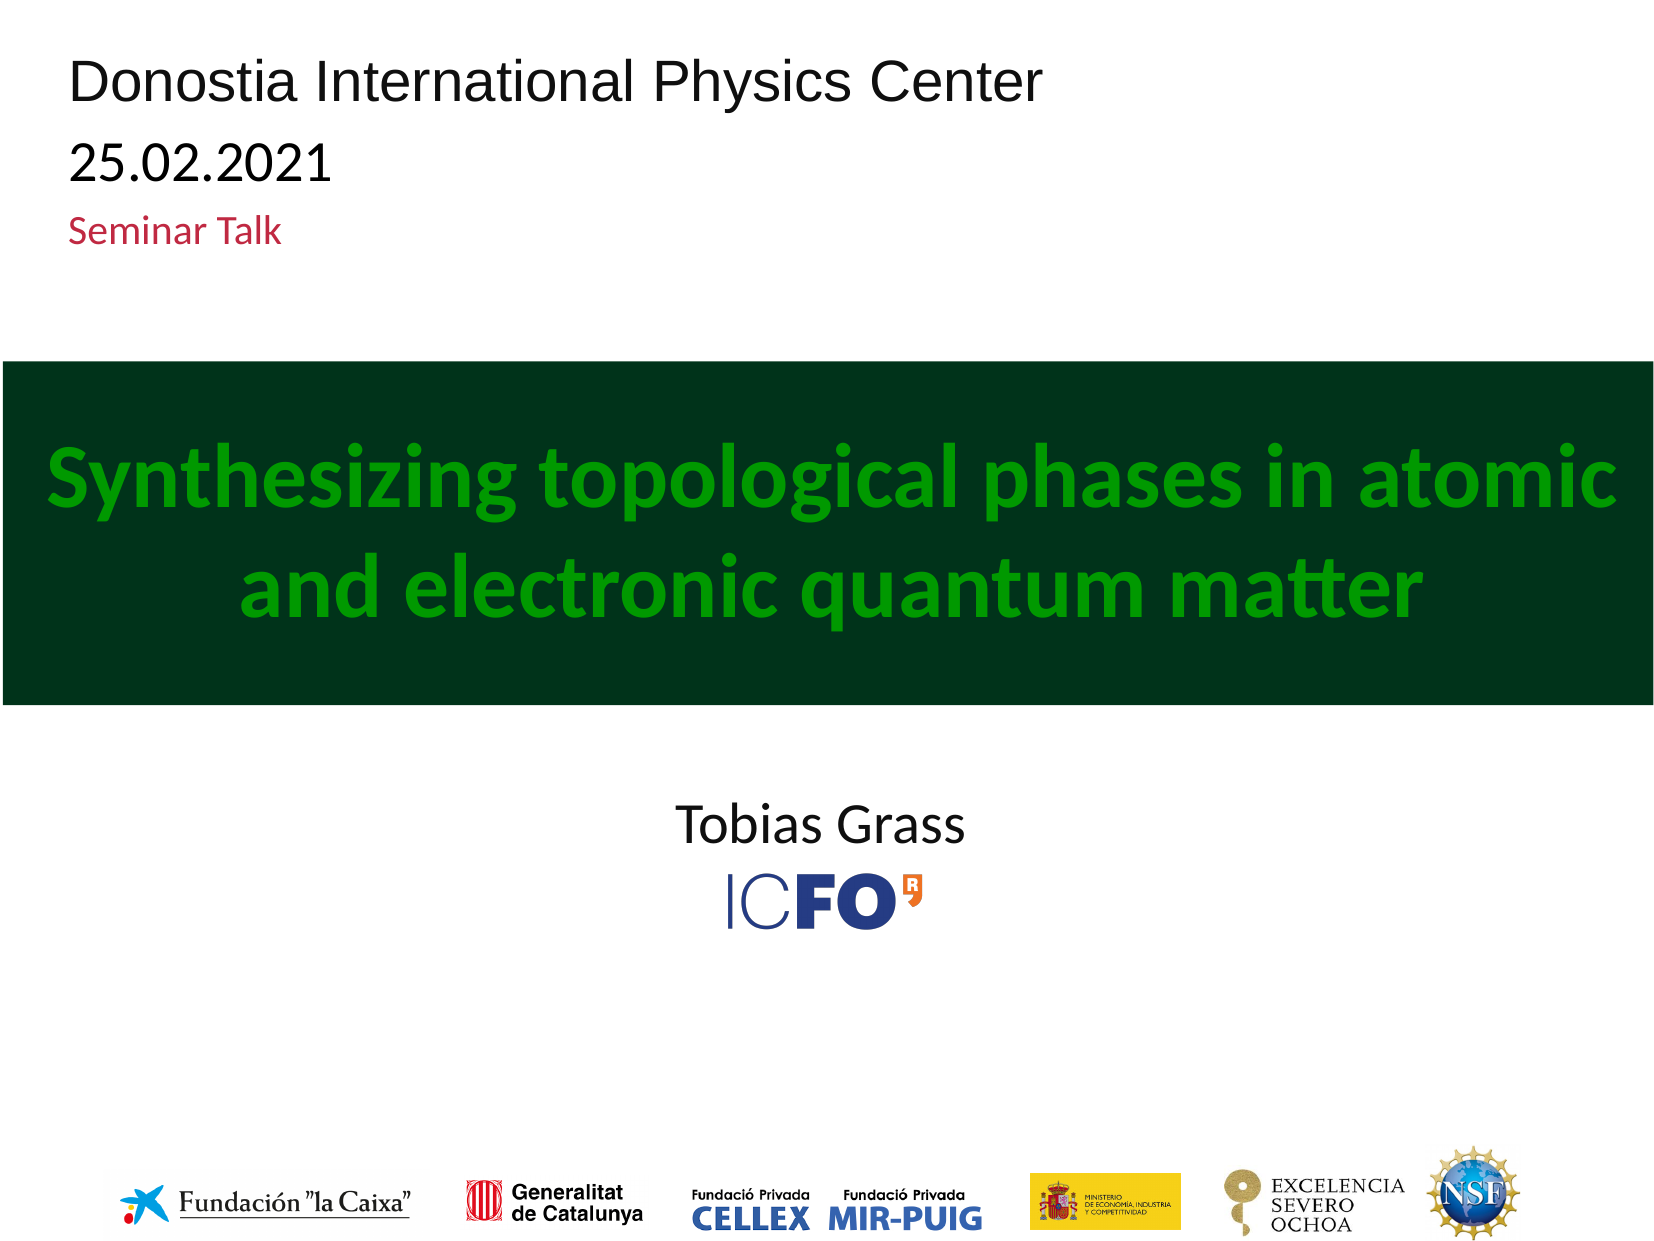

Donostia International Physics Center
25.02.2021
Seminar Talk
# Synthesizing topological phases in atomic and electronic quantum matter
Tobias Grass